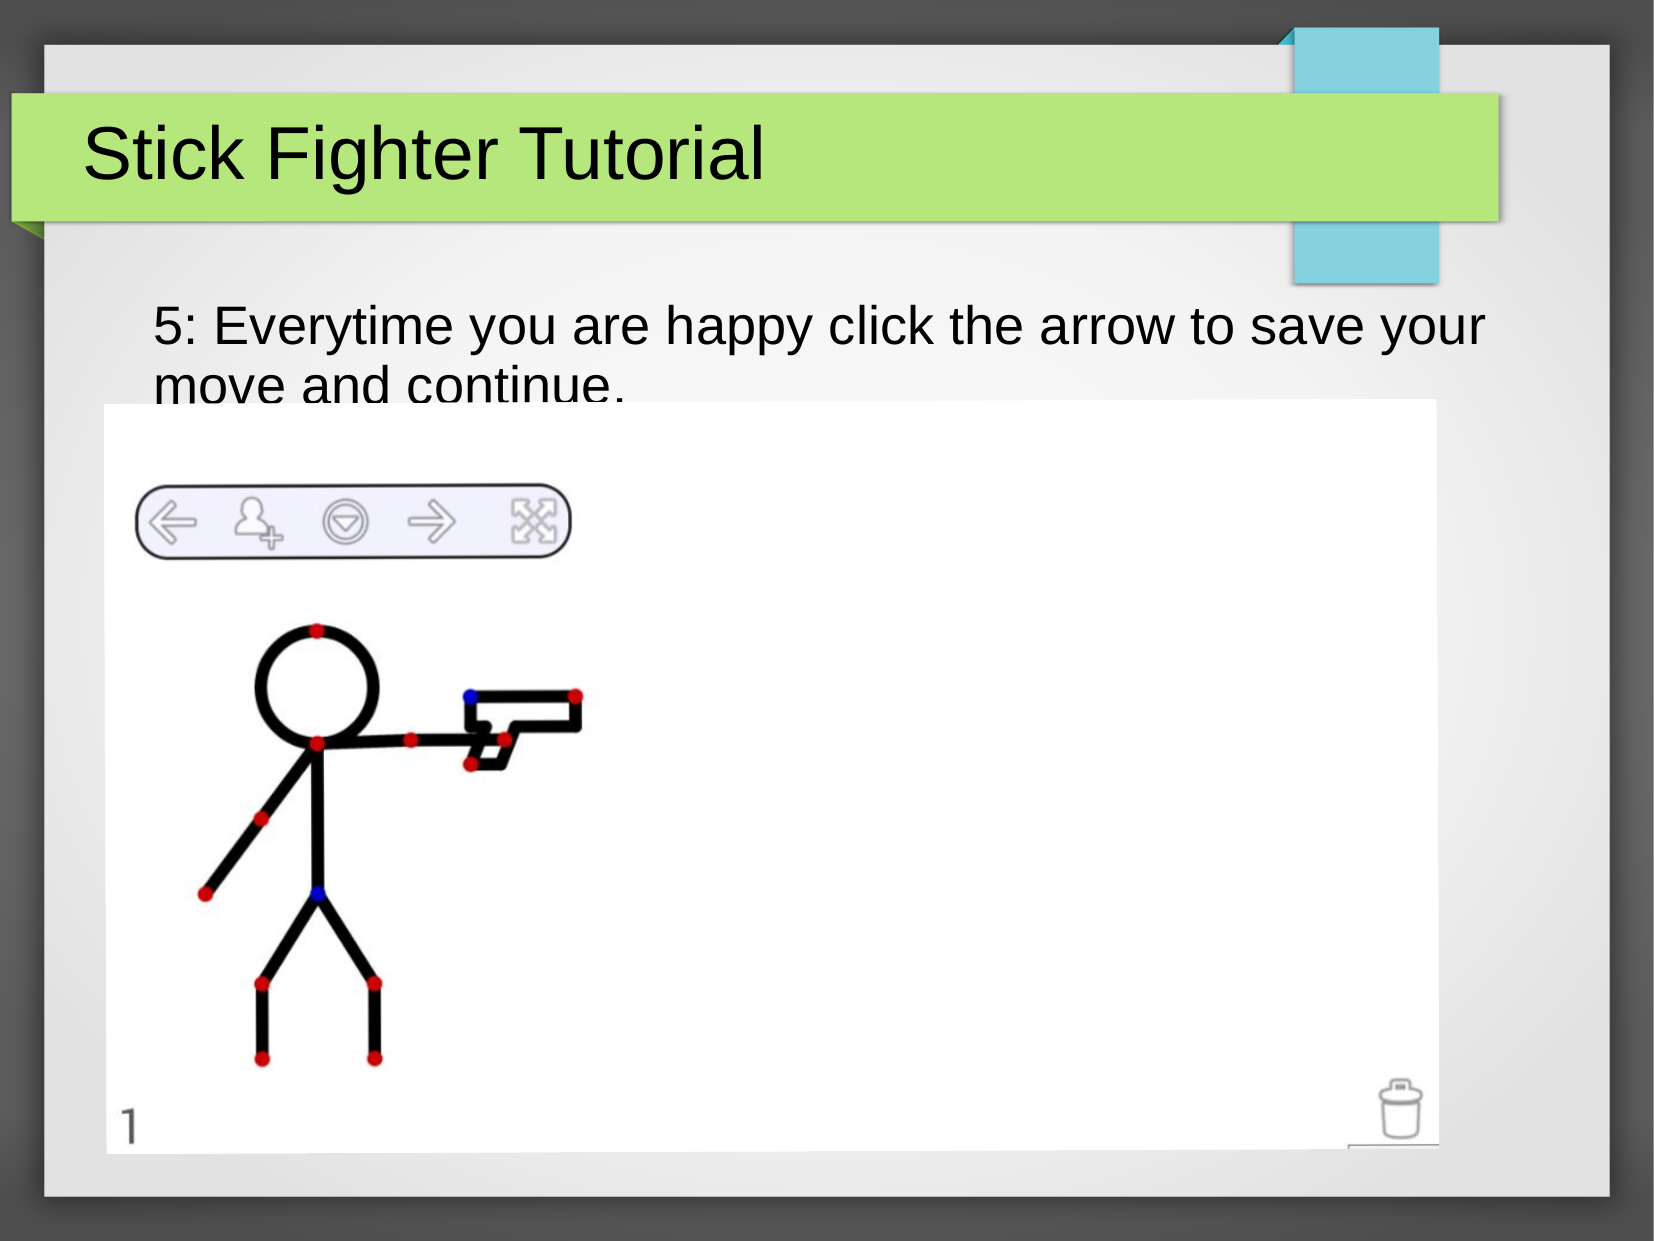

# Stick Fighter Tutorial
5: Everytime you are happy click the arrow to save your move and continue.